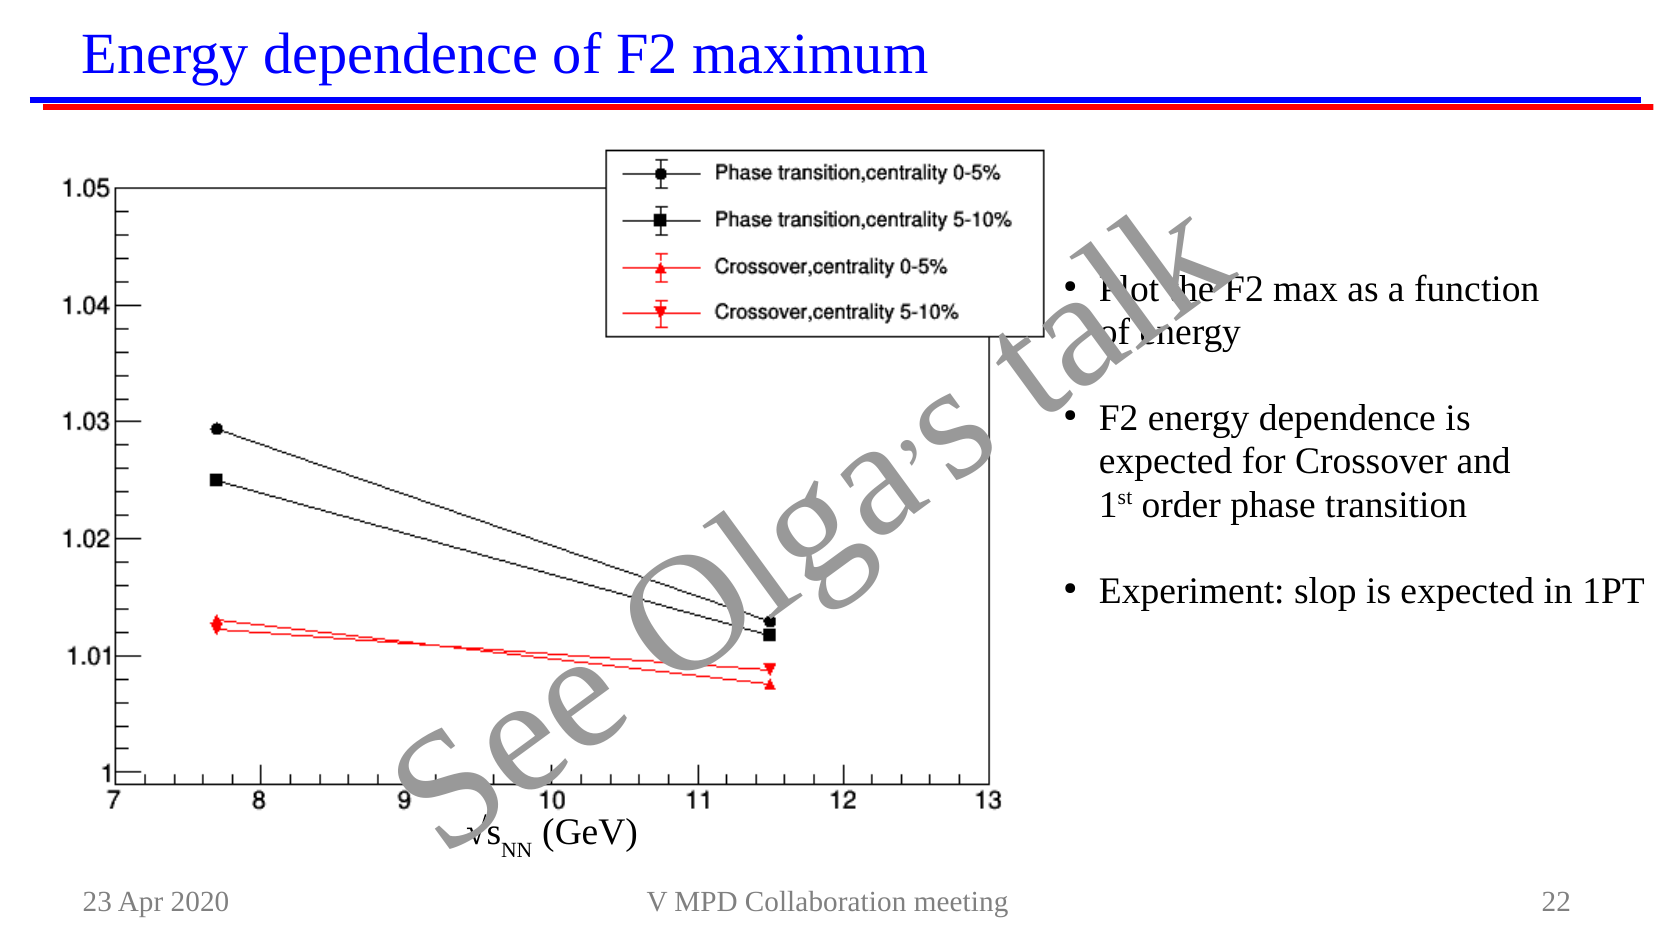

# Energy dependence of F2 maximum
Plot the F2 max as a function
of energy
F2 energy dependence is
expected for Crossover and
1st order phase transition
Experiment: slop is expected in 1PT
See Olga,s talk
√sNN (GeV)
23 Apr 2020
V MPD Collaboration meeting
22